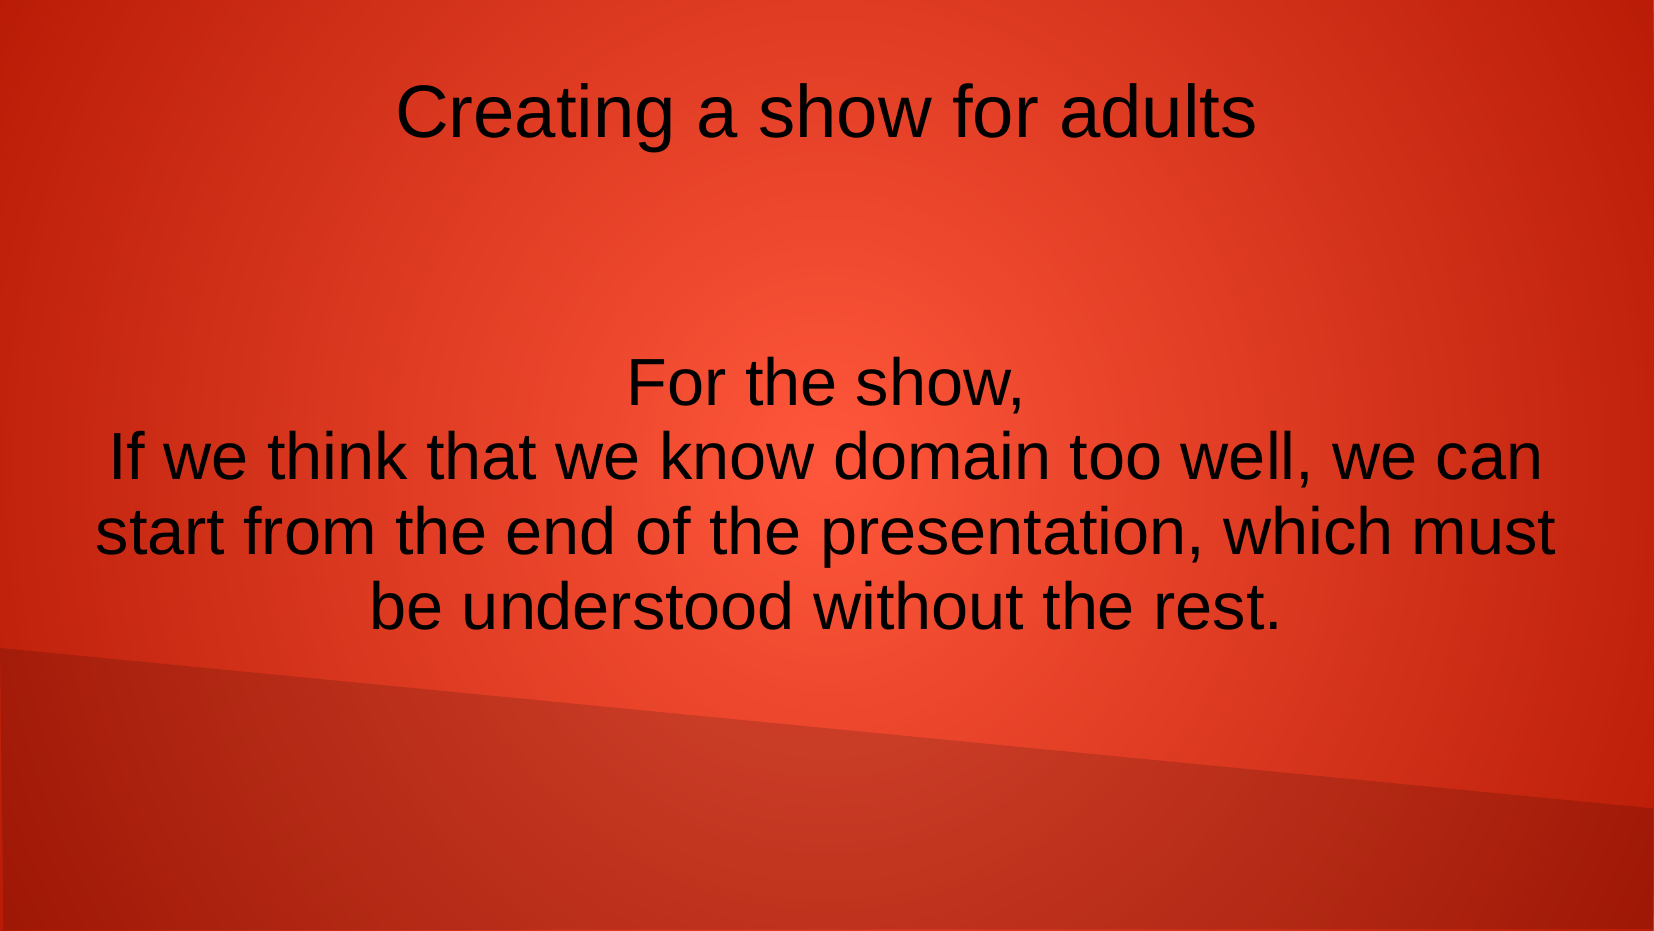

# Creating a show for adults
For the show,
If we think that we know domain too well, we can start from the end of the presentation, which must be understood without the rest.